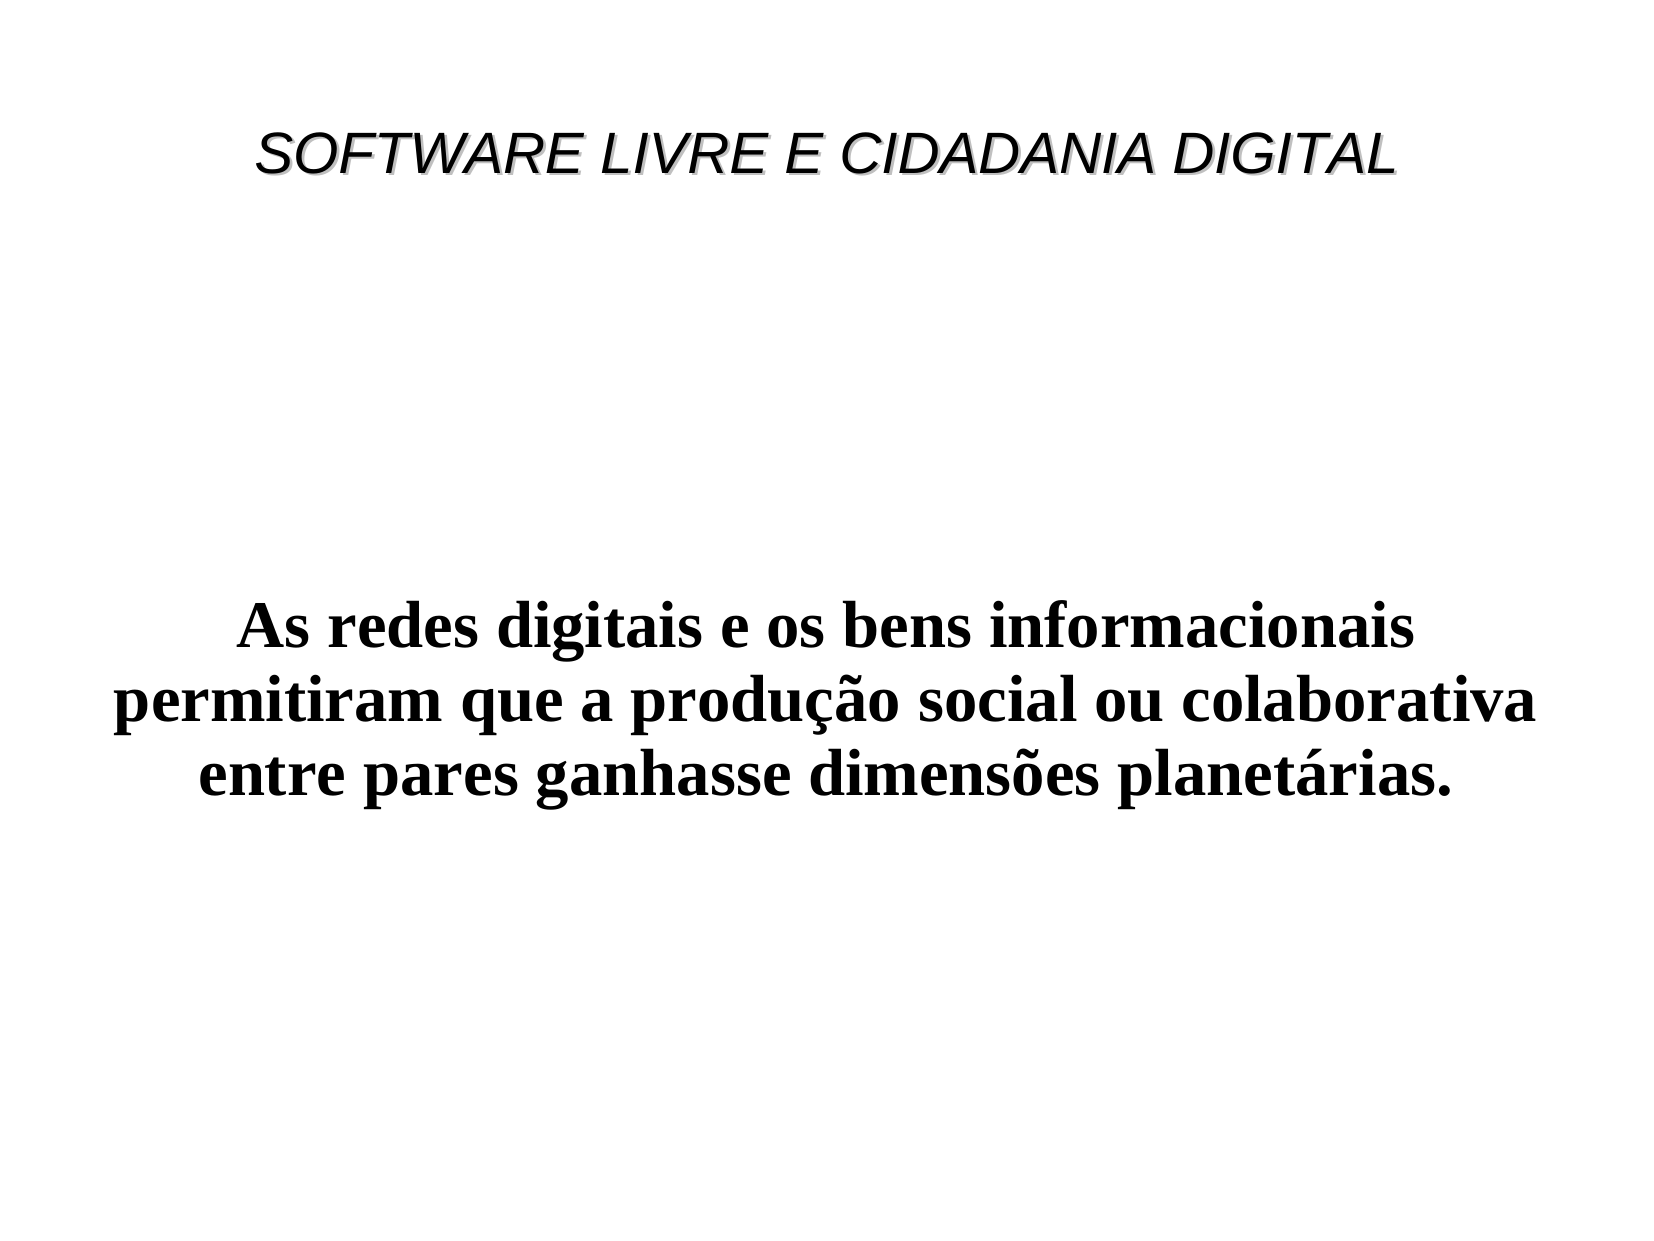

# SOFTWARE LIVRE E CIDADANIA DIGITAL
As redes digitais e os bens informacionais permitiram que a produção social ou colaborativa entre pares ganhasse dimensões planetárias.